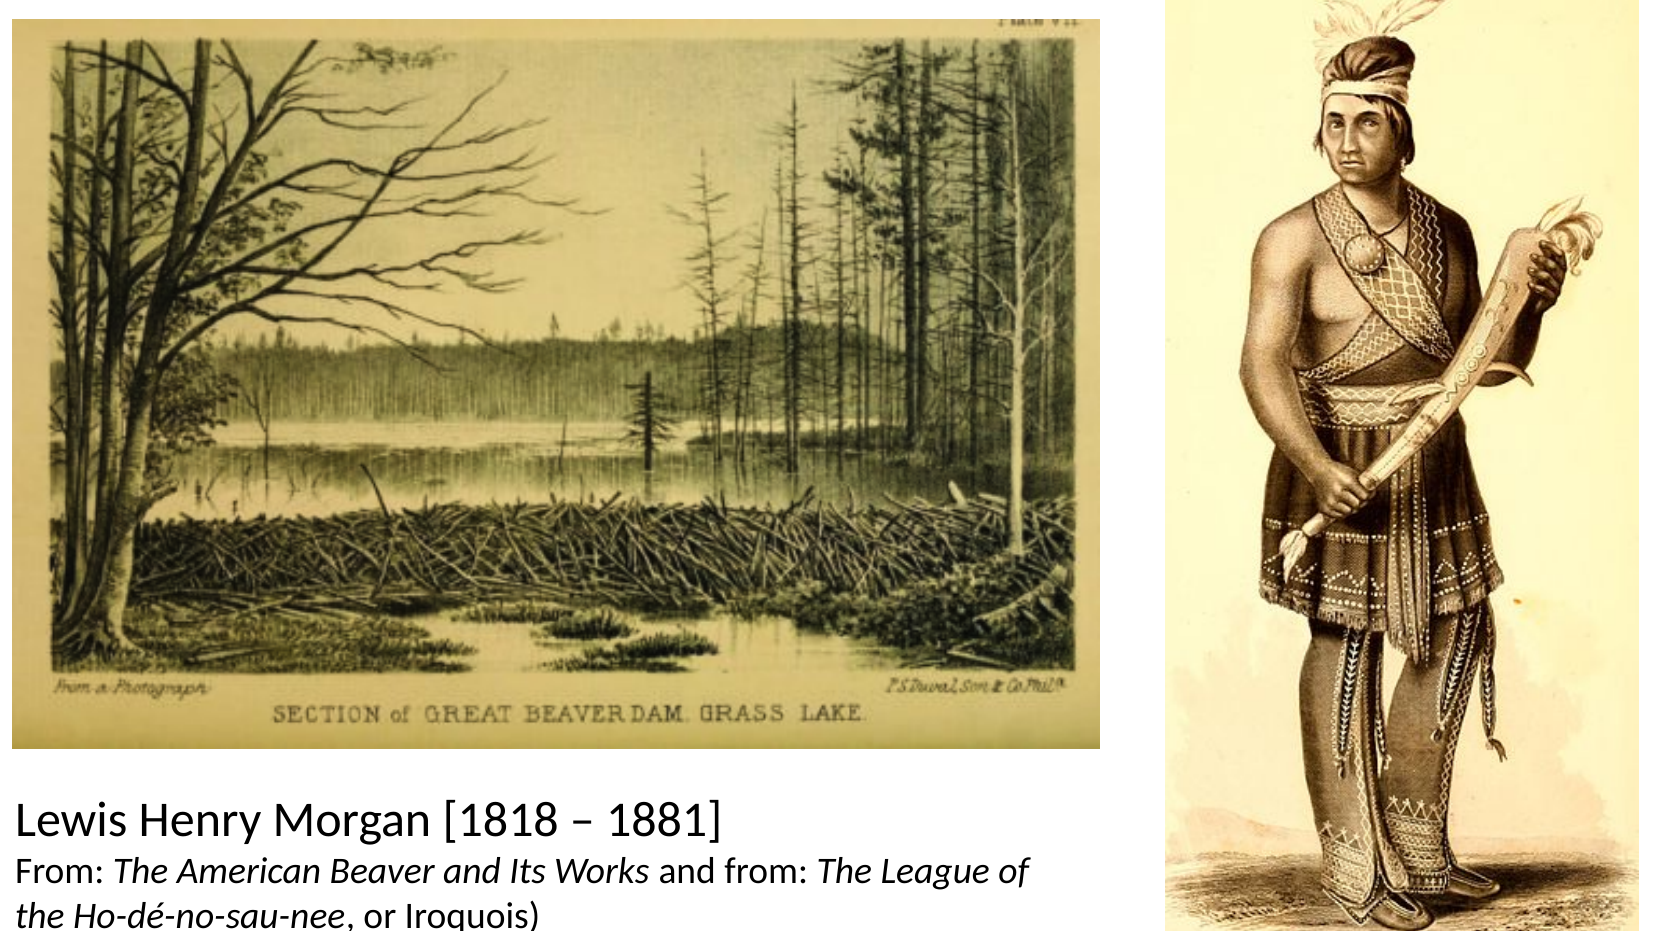

Lewis Henry Morgan [1818 – 1881]
From: The American Beaver and Its Works and from: The League of the Ho-dé-no-sau-nee, or Iroquois)